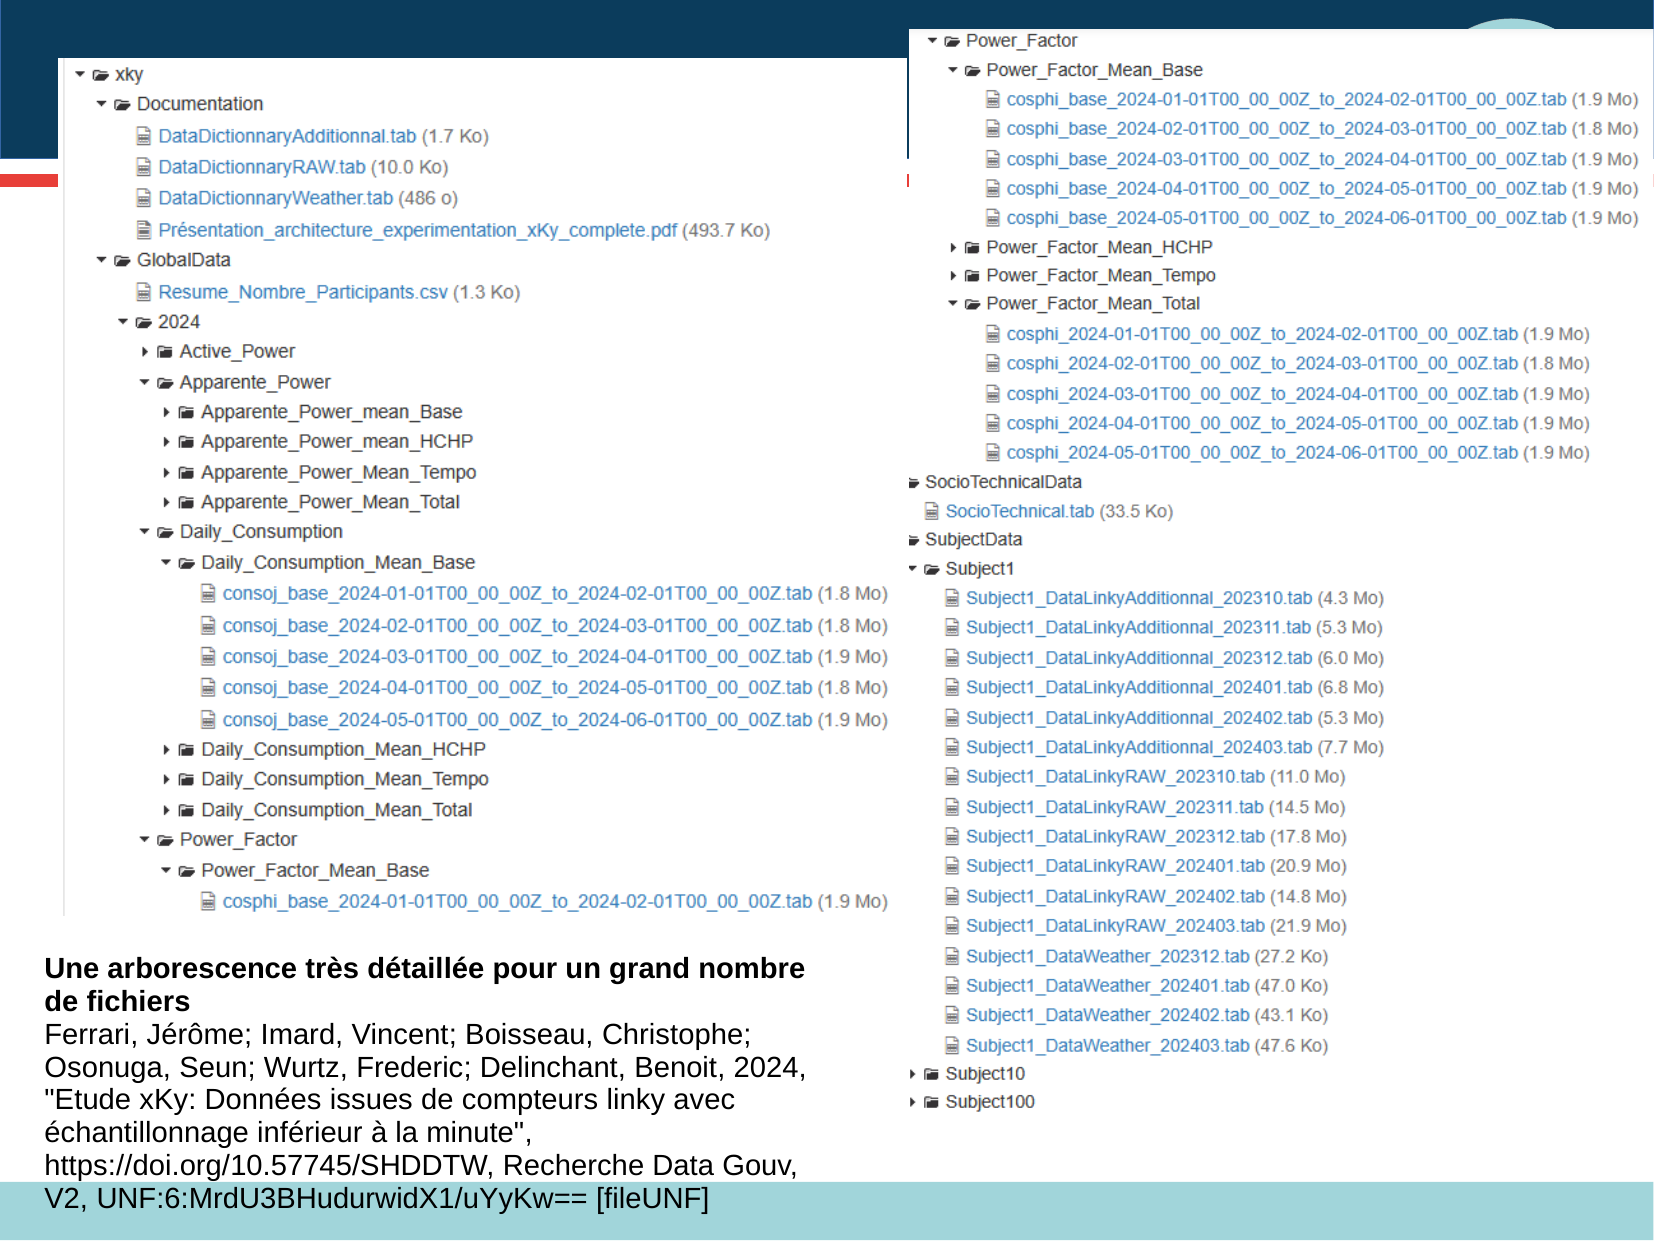

Une arborescence très détaillée pour un grand nombre de fichiers
Ferrari, Jérôme; Imard, Vincent; Boisseau, Christophe; Osonuga, Seun; Wurtz, Frederic; Delinchant, Benoit, 2024, "Etude xKy: Données issues de compteurs linky avec échantillonnage inférieur à la minute", https://doi.org/10.57745/SHDDTW, Recherche Data Gouv, V2, UNF:6:MrdU3BHudurwidX1/uYyKw== [fileUNF]